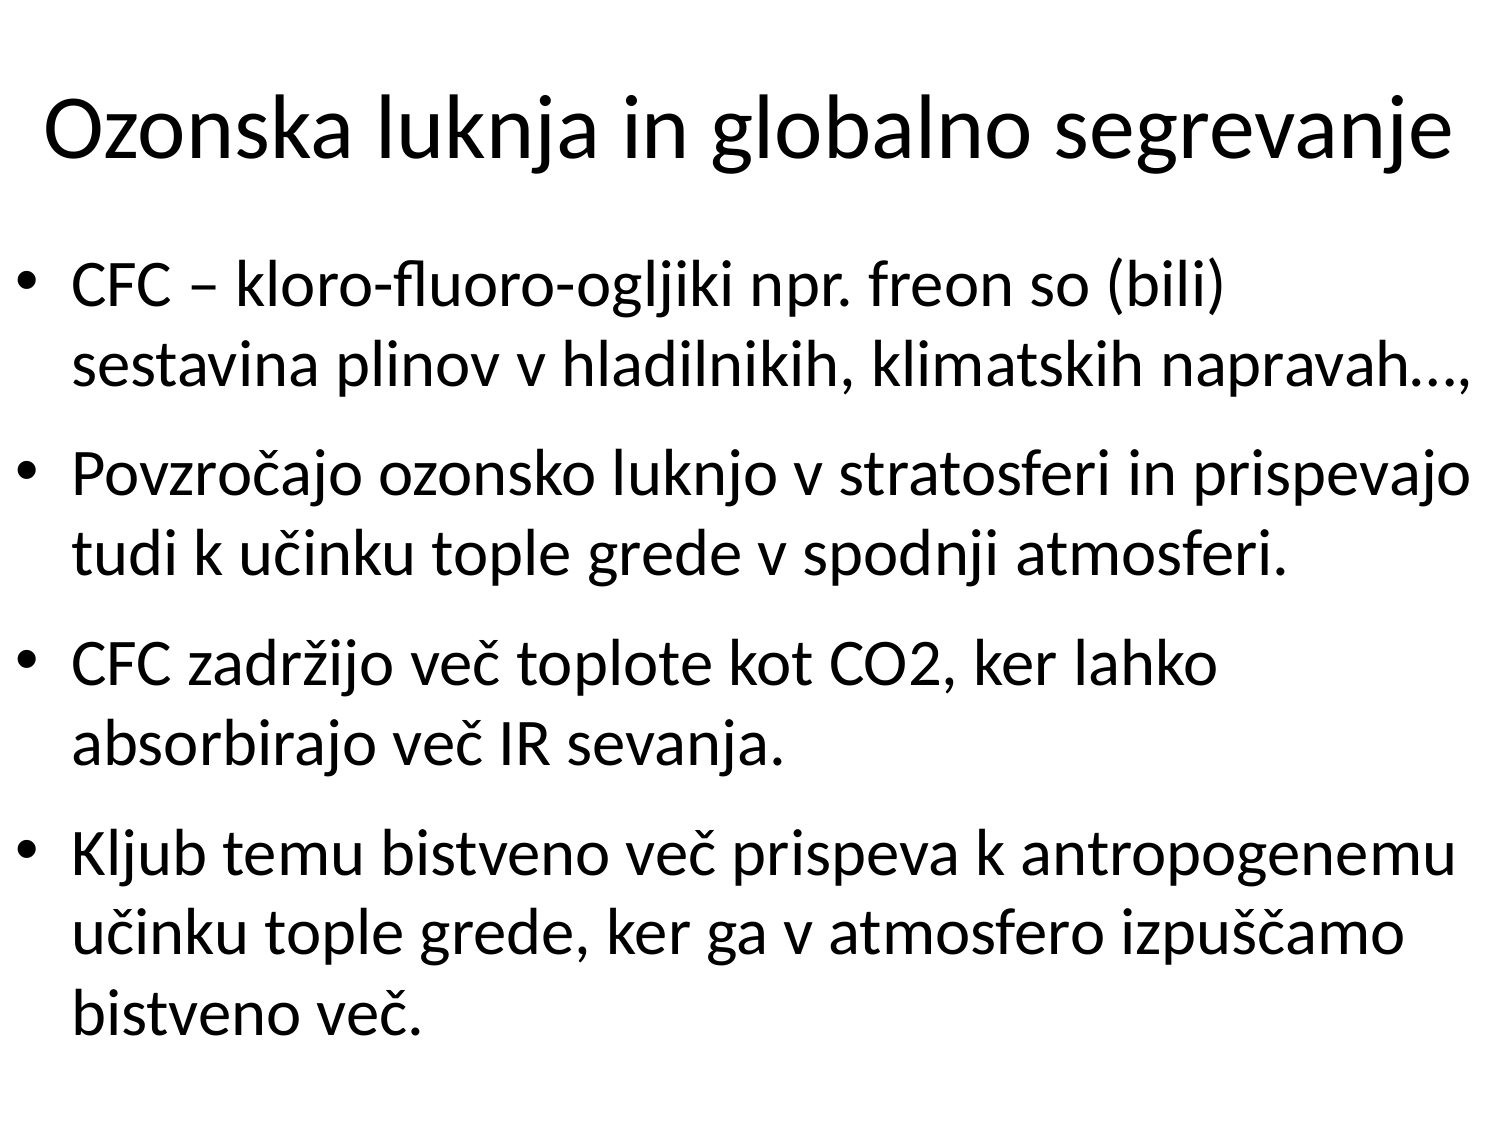

# Ozonska luknja in globalno segrevanje
CFC – kloro-fluoro-ogljiki npr. freon so (bili) sestavina plinov v hladilnikih, klimatskih napravah…,
Povzročajo ozonsko luknjo v stratosferi in prispevajo tudi k učinku tople grede v spodnji atmosferi.
CFC zadržijo več toplote kot CO2, ker lahko absorbirajo več IR sevanja.
Kljub temu bistveno več prispeva k antropogenemu učinku tople grede, ker ga v atmosfero izpuščamo bistveno več.